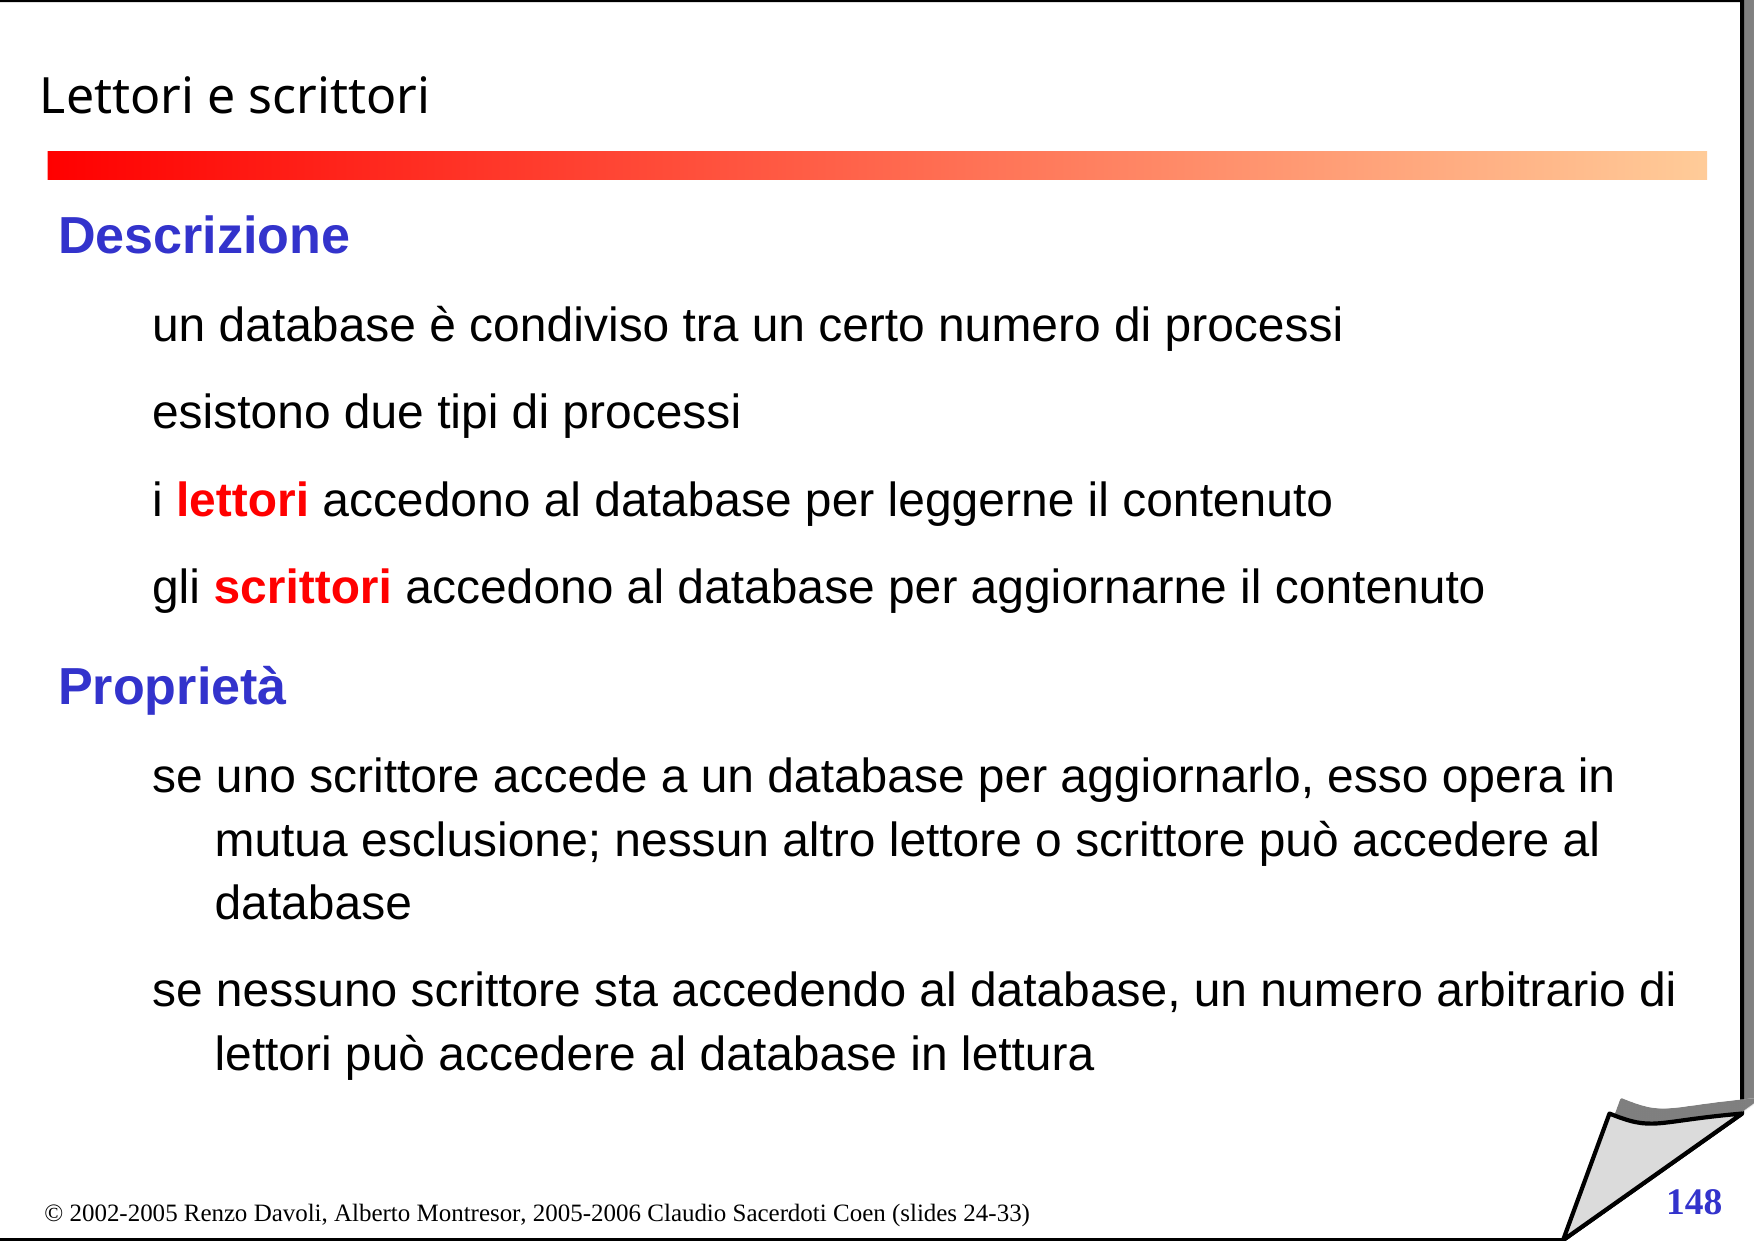

# Lettori e scrittori
Descrizione
un database è condiviso tra un certo numero di processi
esistono due tipi di processi
i lettori accedono al database per leggerne il contenuto
gli scrittori accedono al database per aggiornarne il contenuto
Proprietà
se uno scrittore accede a un database per aggiornarlo, esso opera in mutua esclusione; nessun altro lettore o scrittore può accedere al database
se nessuno scrittore sta accedendo al database, un numero arbitrario di lettori può accedere al database in lettura